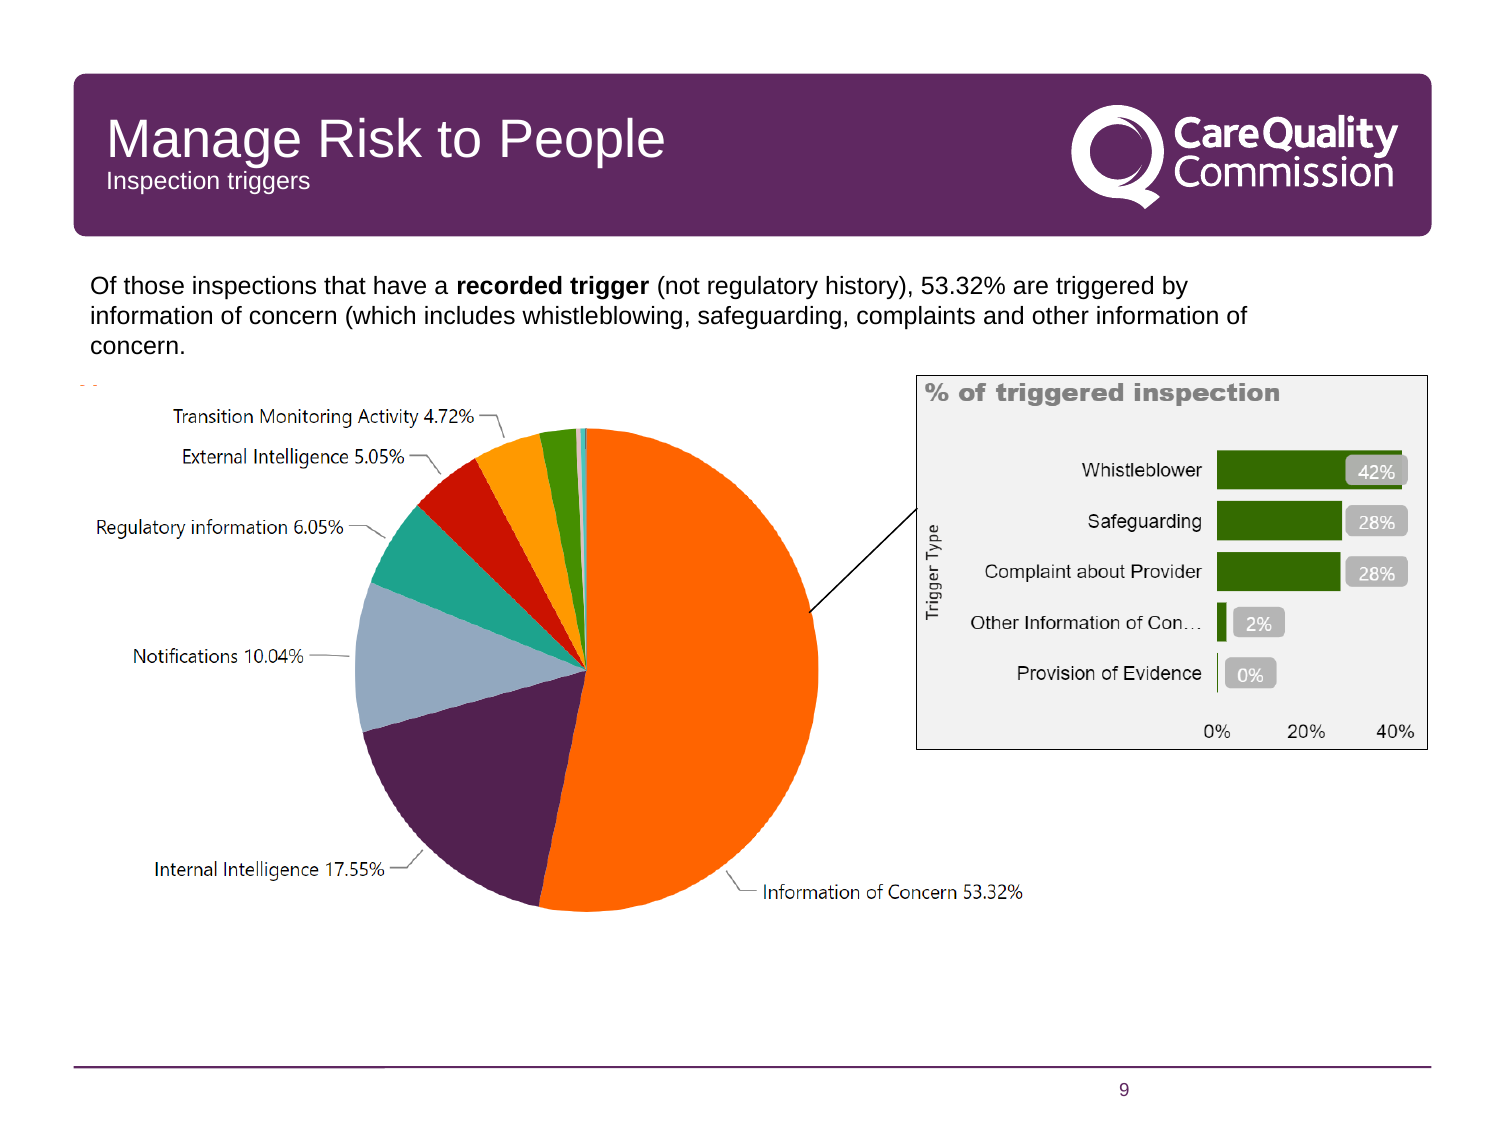

# Manage Risk to People Inspection triggers
Of those inspections that have a recorded trigger (not regulatory history), 53.32% are triggered by information of concern (which includes whistleblowing, safeguarding, complaints and other information of concern.